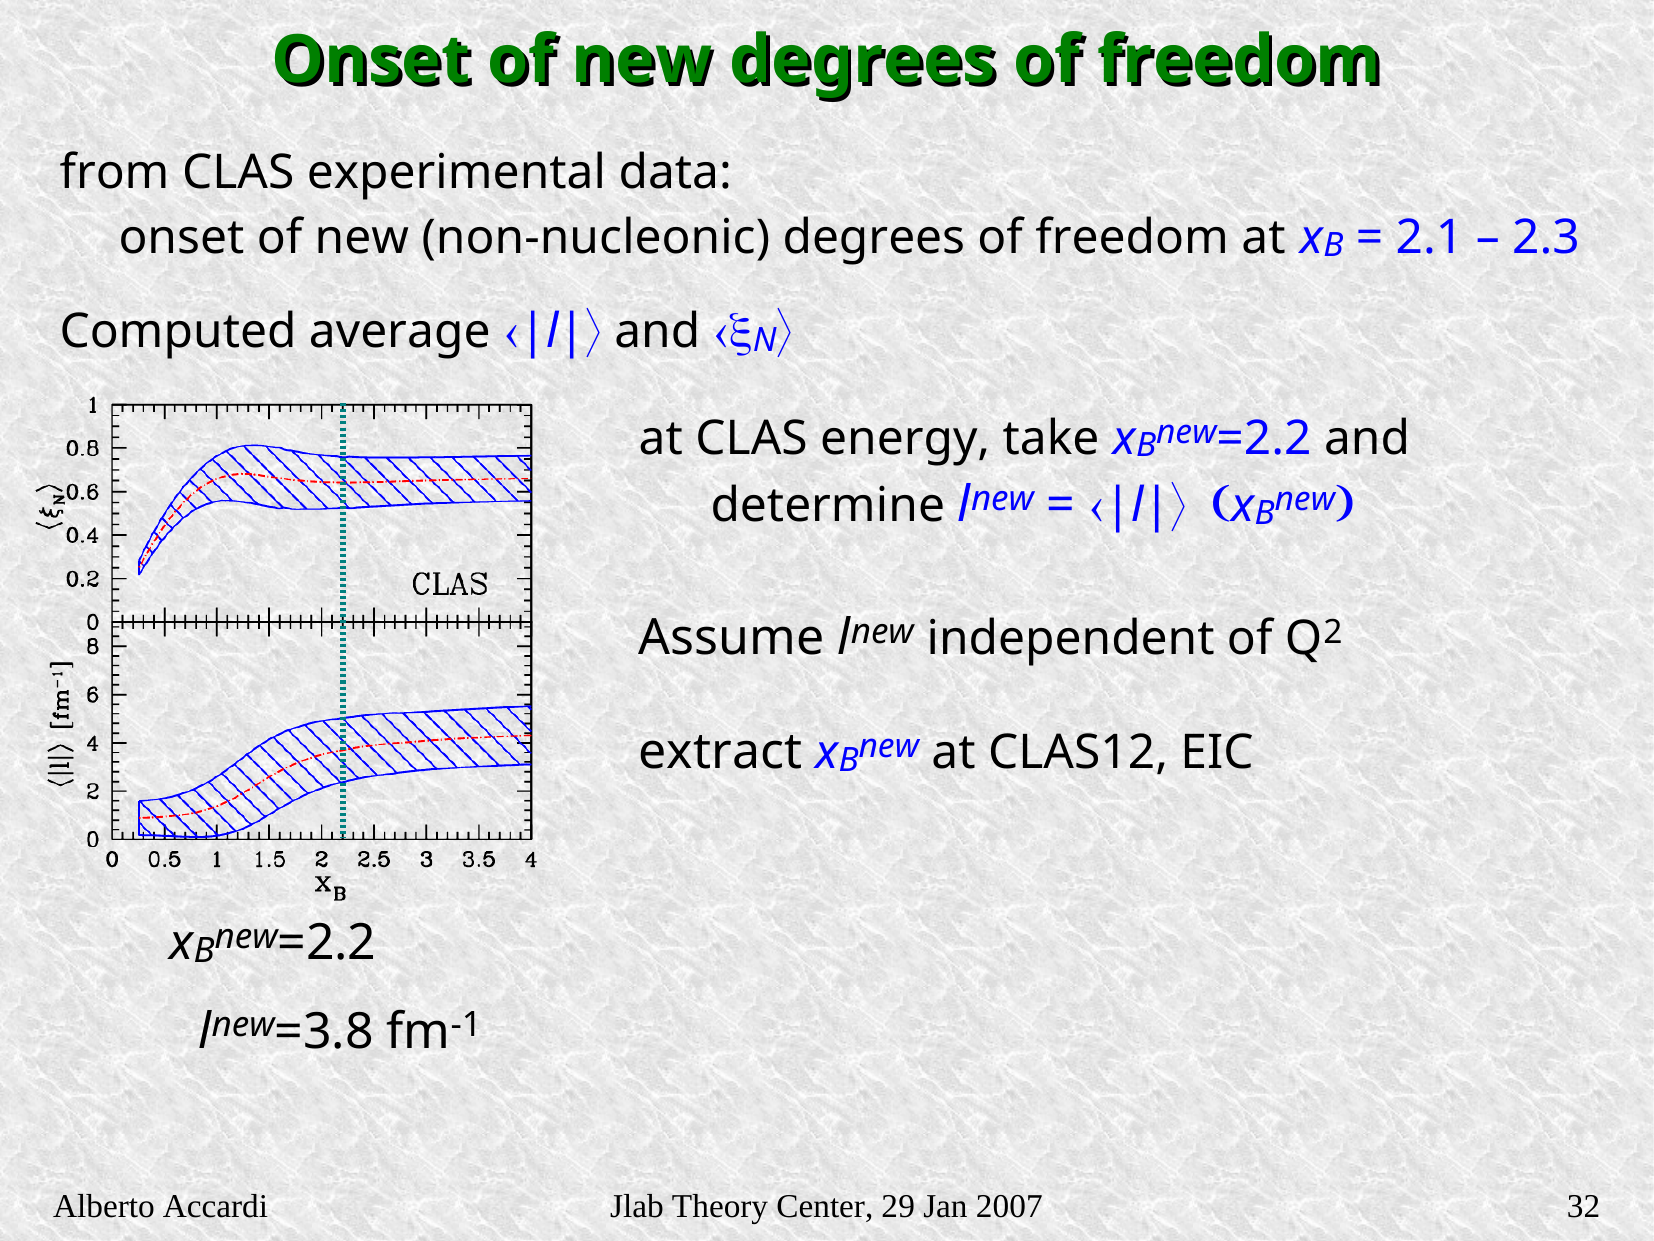

Onset of new degrees of freedom
from CLAS experimental data:
onset of new (non-nucleonic) degrees of freedom at xB = 2.1 – 2.3
Computed average |l| and xN
xBnew=2.2
lnew=3.8 fm-1
at CLAS energy, take xBnew=2.2 and determine lnew = |l| (xBnew)
Assume lnew independent of Q2
extract xBnew at CLAS12, EIC
Alberto Accardi
Padova U.
32